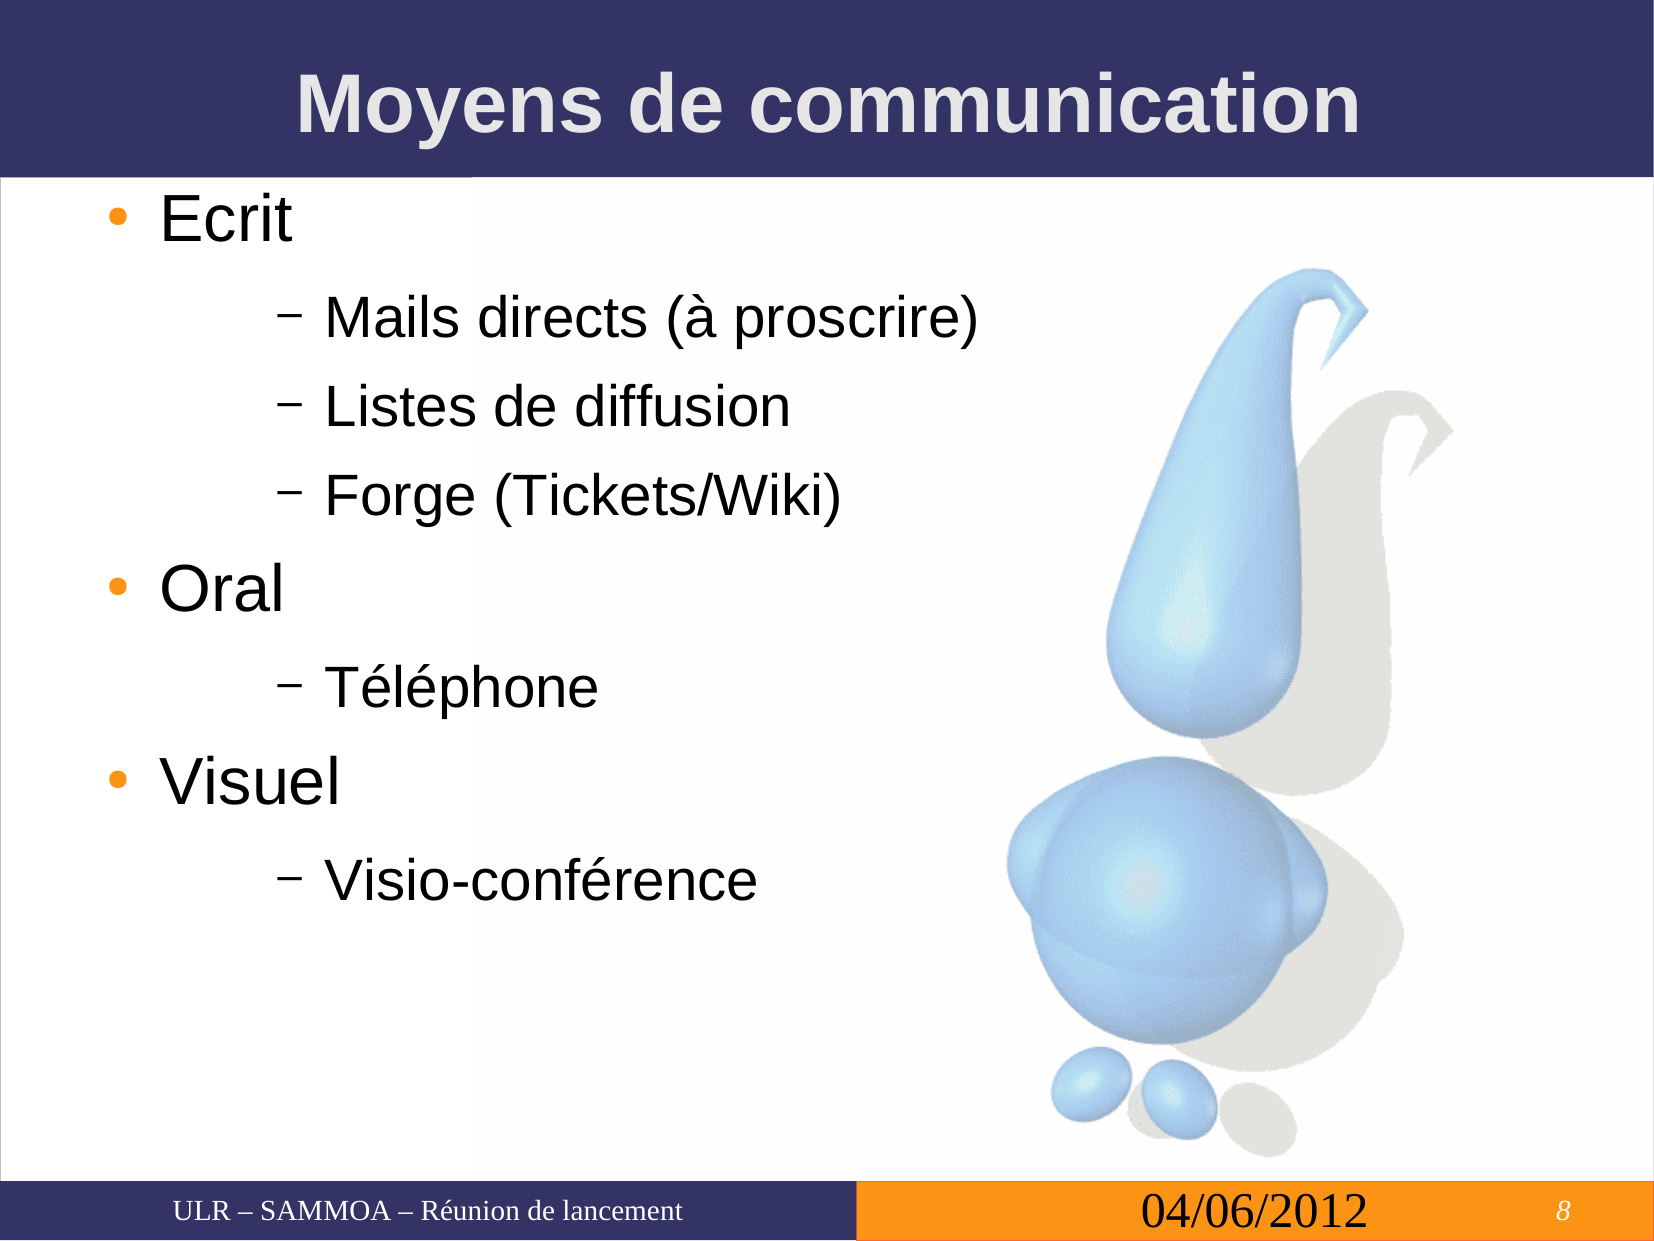

# Moyens de communication
Ecrit
Mails directs (à proscrire)
Listes de diffusion
Forge (Tickets/Wiki)
Oral
Téléphone
Visuel
Visio-conférence
8